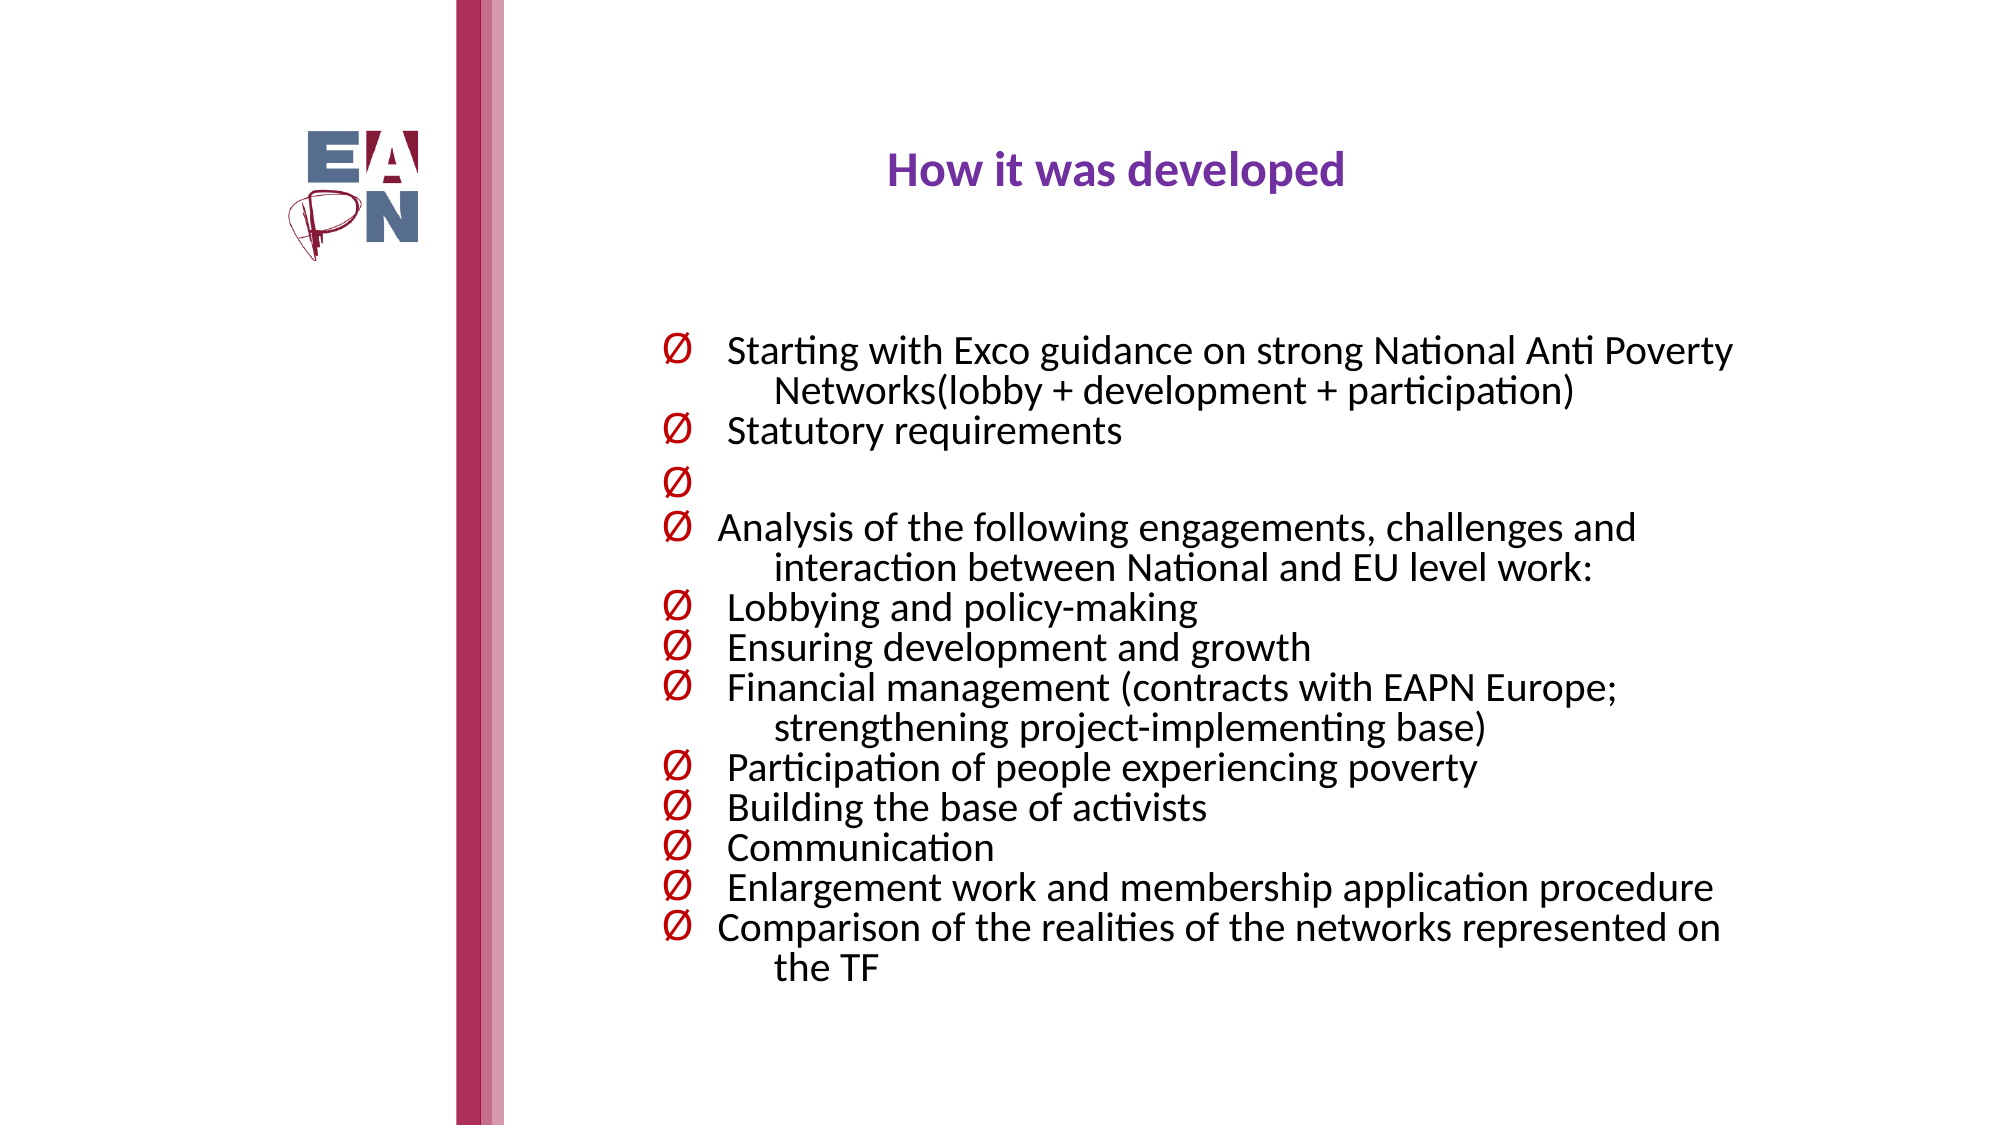

How it was developed
 Starting with Exco guidance on strong National Anti Poverty Networks(lobby + development + participation)
 Statutory requirements
Analysis of the following engagements, challenges and interaction between National and EU level work:
 Lobbying and policy-making
 Ensuring development and growth
 Financial management (contracts with EAPN Europe; strengthening project-implementing base)
 Participation of people experiencing poverty
 Building the base of activists
 Communication
 Enlargement work and membership application procedure
Comparison of the realities of the networks represented on the TF